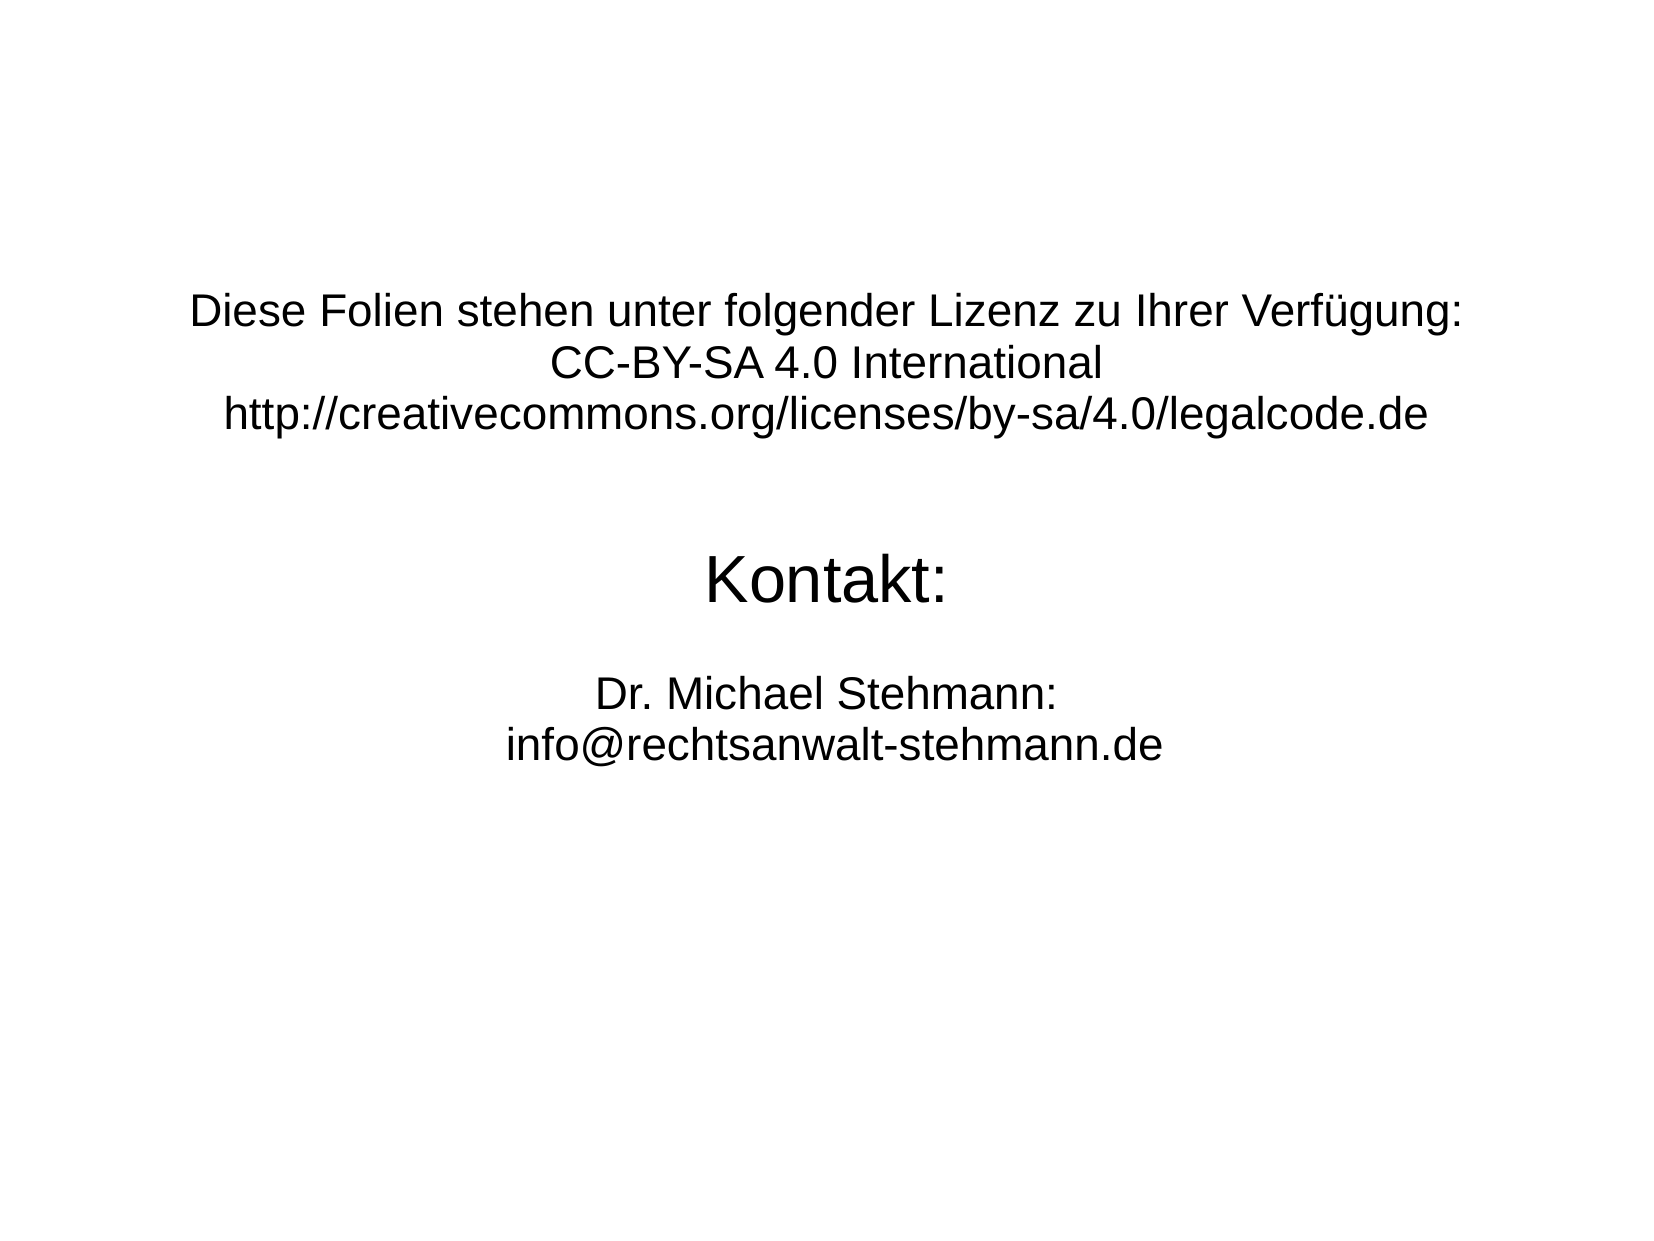

# Diese Folien stehen unter folgender Lizenz zu Ihrer Verfügung:
CC-BY-SA 4.0 International
http://creativecommons.org/licenses/by-sa/4.0/legalcode.de
Kontakt:
Dr. Michael Stehmann:
info@rechtsanwalt-stehmann.de